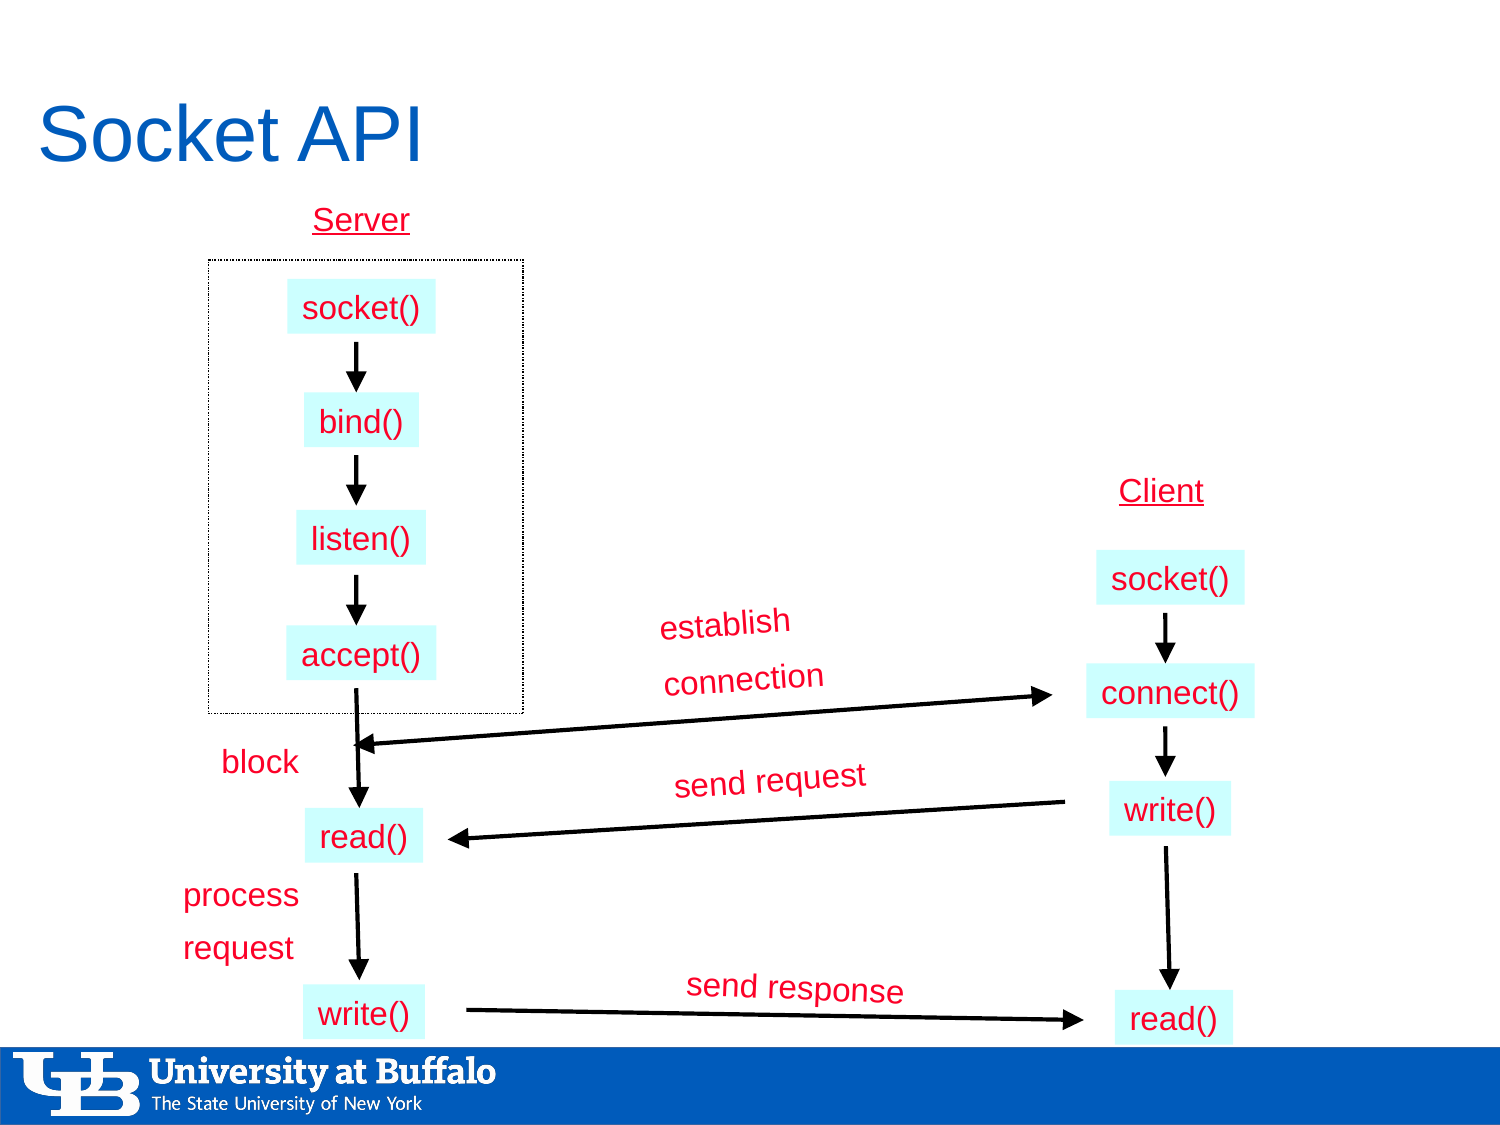

# Socket API
Server
socket()
bind()
Client
listen()
socket()
establish
connection
accept()
connect()
block
send request
write()
read()
process
request
send response
write()
read()